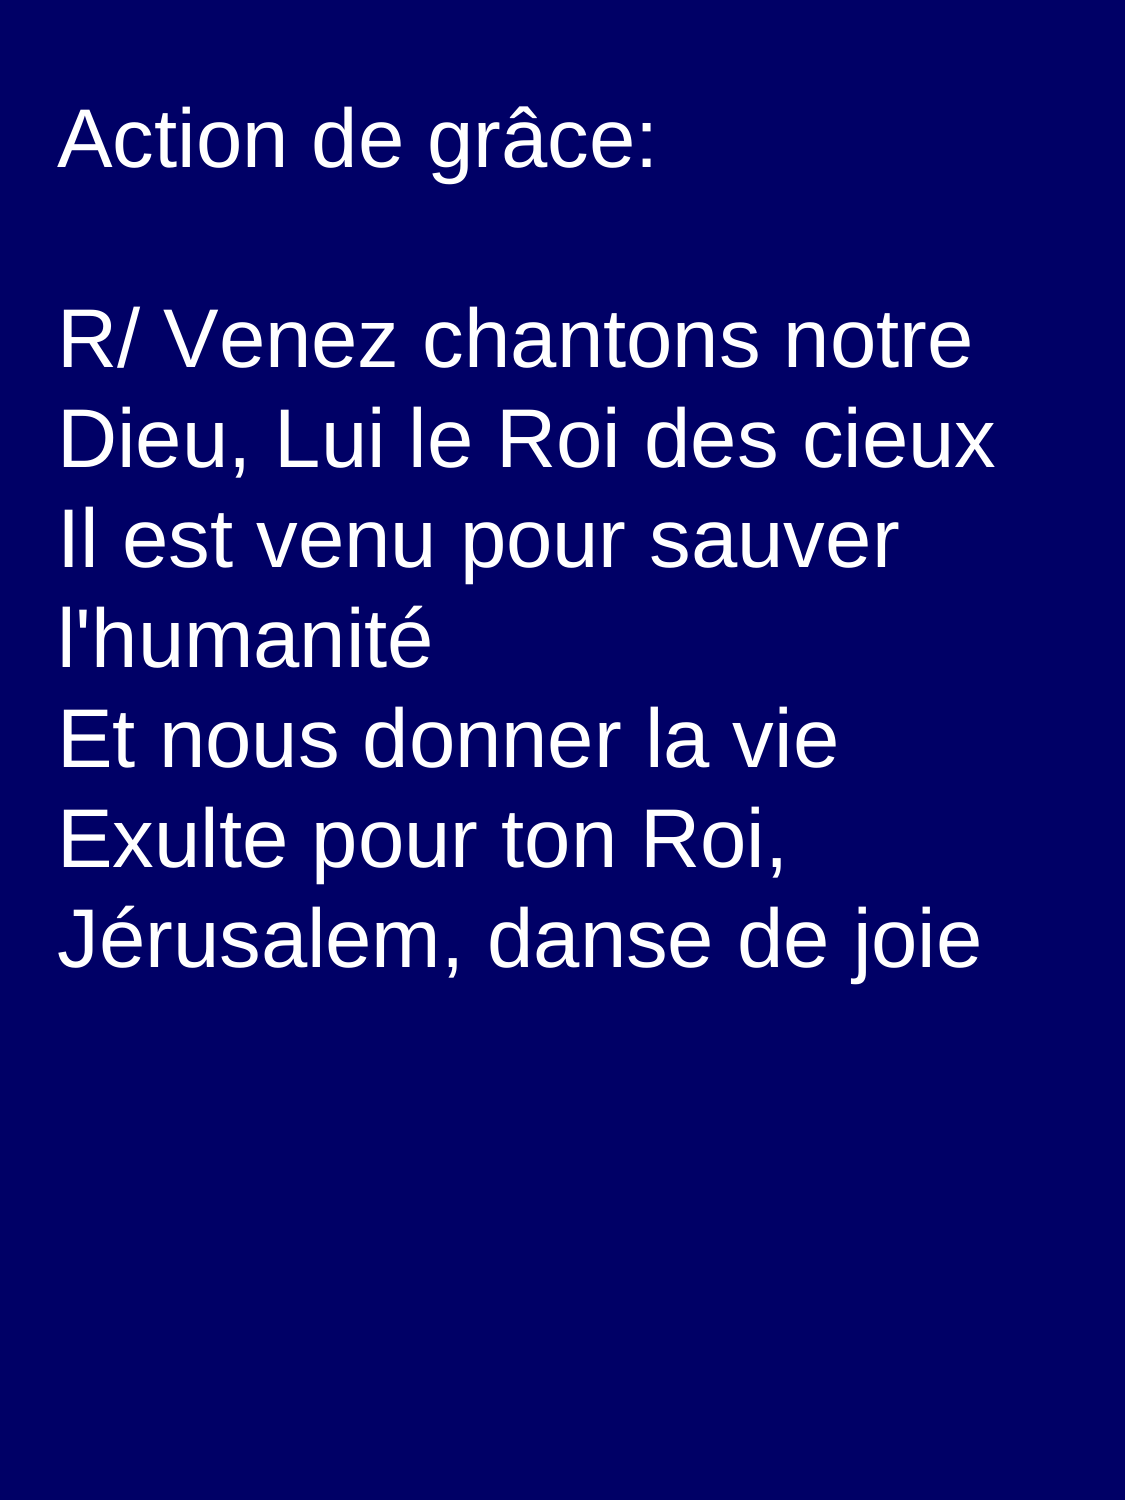

Action de grâce:
R/ Venez chantons notre Dieu, Lui le Roi des cieux
Il est venu pour sauver l'humanité
Et nous donner la vie
Exulte pour ton Roi, Jérusalem, danse de joie